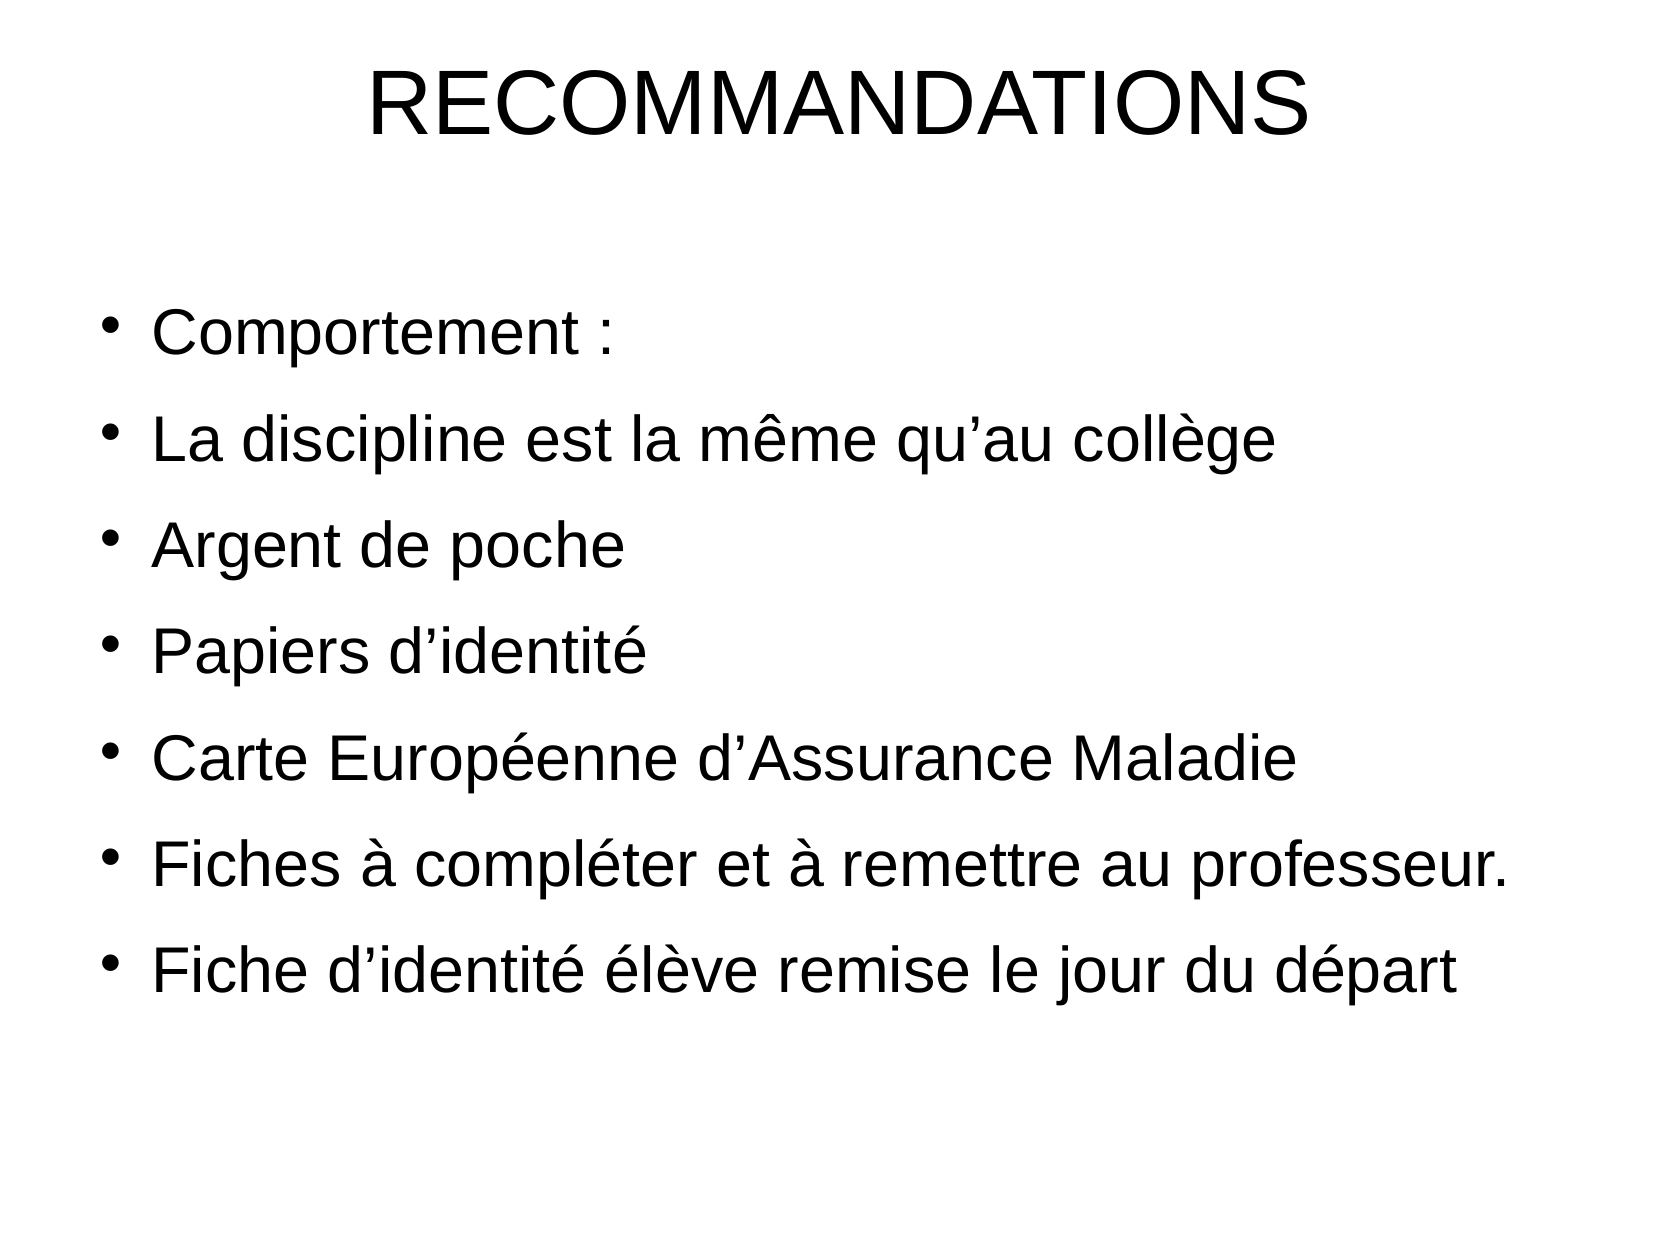

RECOMMANDATIONS
Comportement :
La discipline est la même qu’au collège
Argent de poche
Papiers d’identité
Carte Européenne d’Assurance Maladie
Fiches à compléter et à remettre au professeur.
Fiche d’identité élève remise le jour du départ